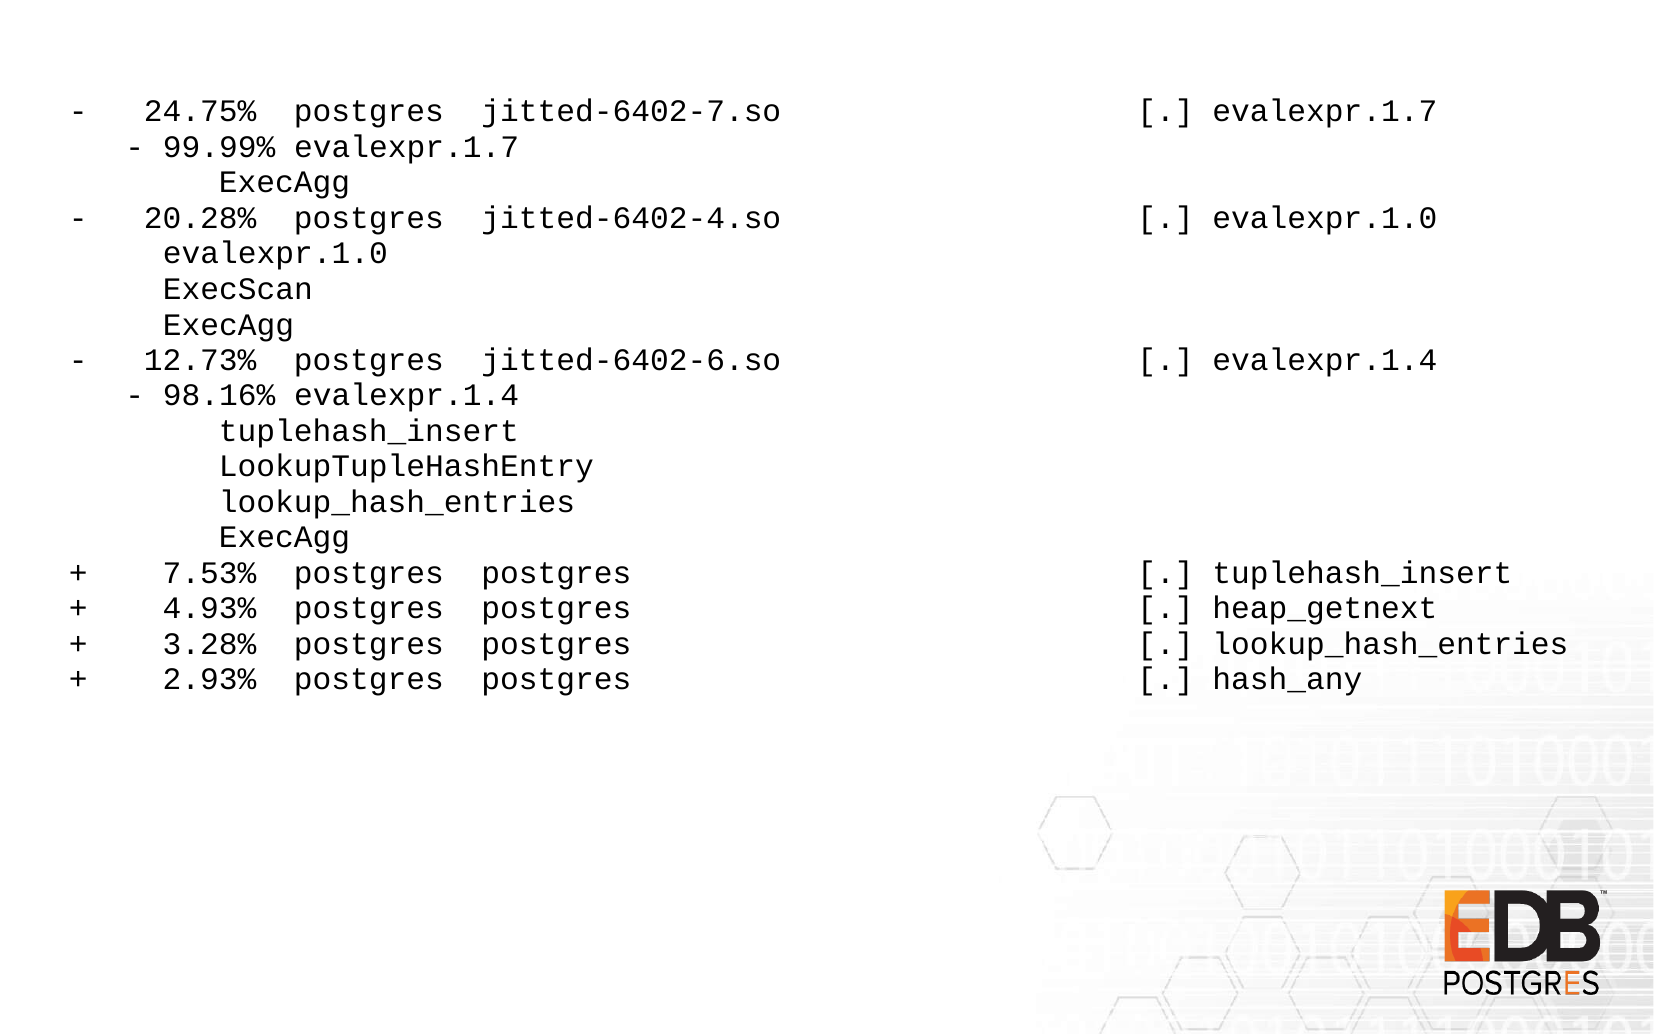

- 24.75% postgres jitted-6402-7.so [.] evalexpr.1.7
 - 99.99% evalexpr.1.7
 ExecAgg
- 20.28% postgres jitted-6402-4.so [.] evalexpr.1.0
 evalexpr.1.0
 ExecScan
 ExecAgg
- 12.73% postgres jitted-6402-6.so [.] evalexpr.1.4
 - 98.16% evalexpr.1.4
 tuplehash_insert
 LookupTupleHashEntry
 lookup_hash_entries
 ExecAgg
+ 7.53% postgres postgres [.] tuplehash_insert
+ 4.93% postgres postgres [.] heap_getnext
+ 3.28% postgres postgres [.] lookup_hash_entries
+ 2.93% postgres postgres [.] hash_any